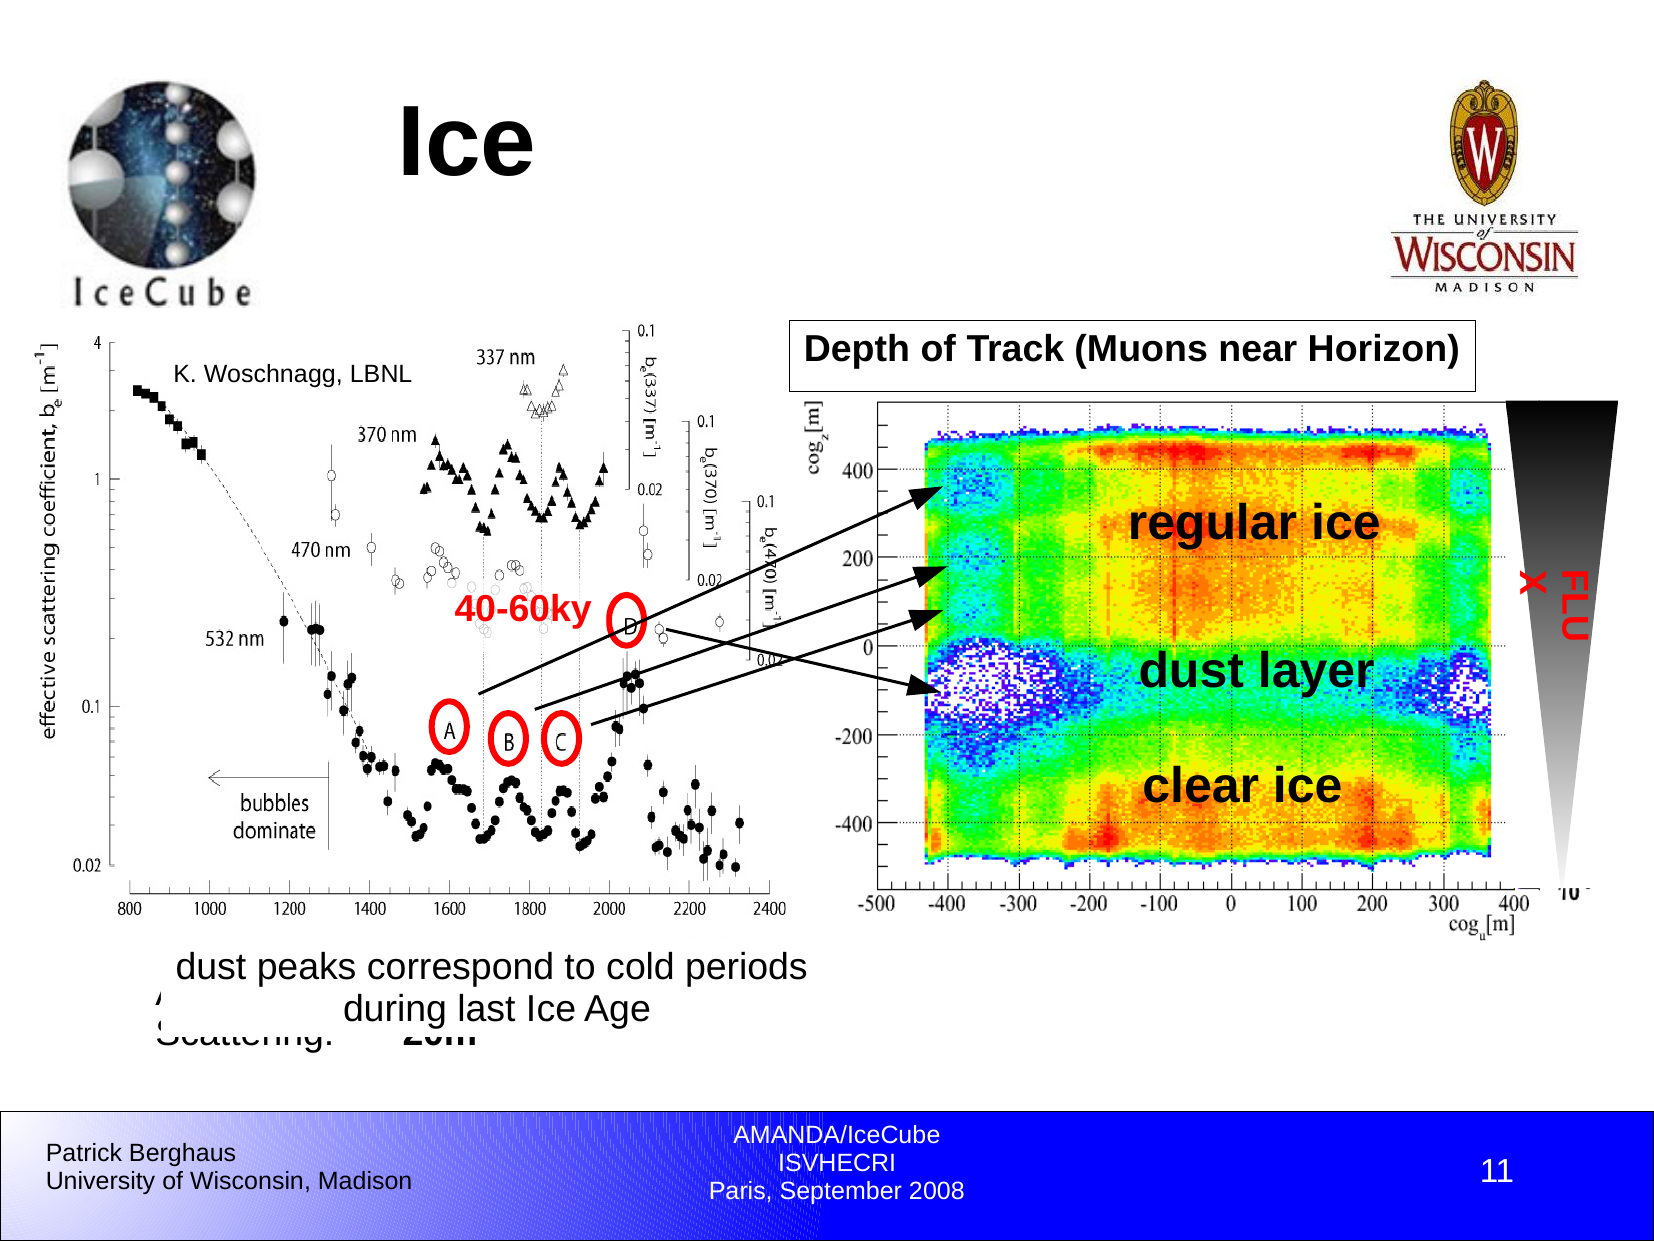

Ice
Depth of Track (Muons near Horizon)
FLUX
regular ice
dust layer
clear ice
K. Woschnagg, LBNL
40-60ky
60ky
dust peaks correspond to cold periods
during last Ice Age
Average Ice Parameters (l=400nm): Absorption: 	~110m
Scattering: 	~20m